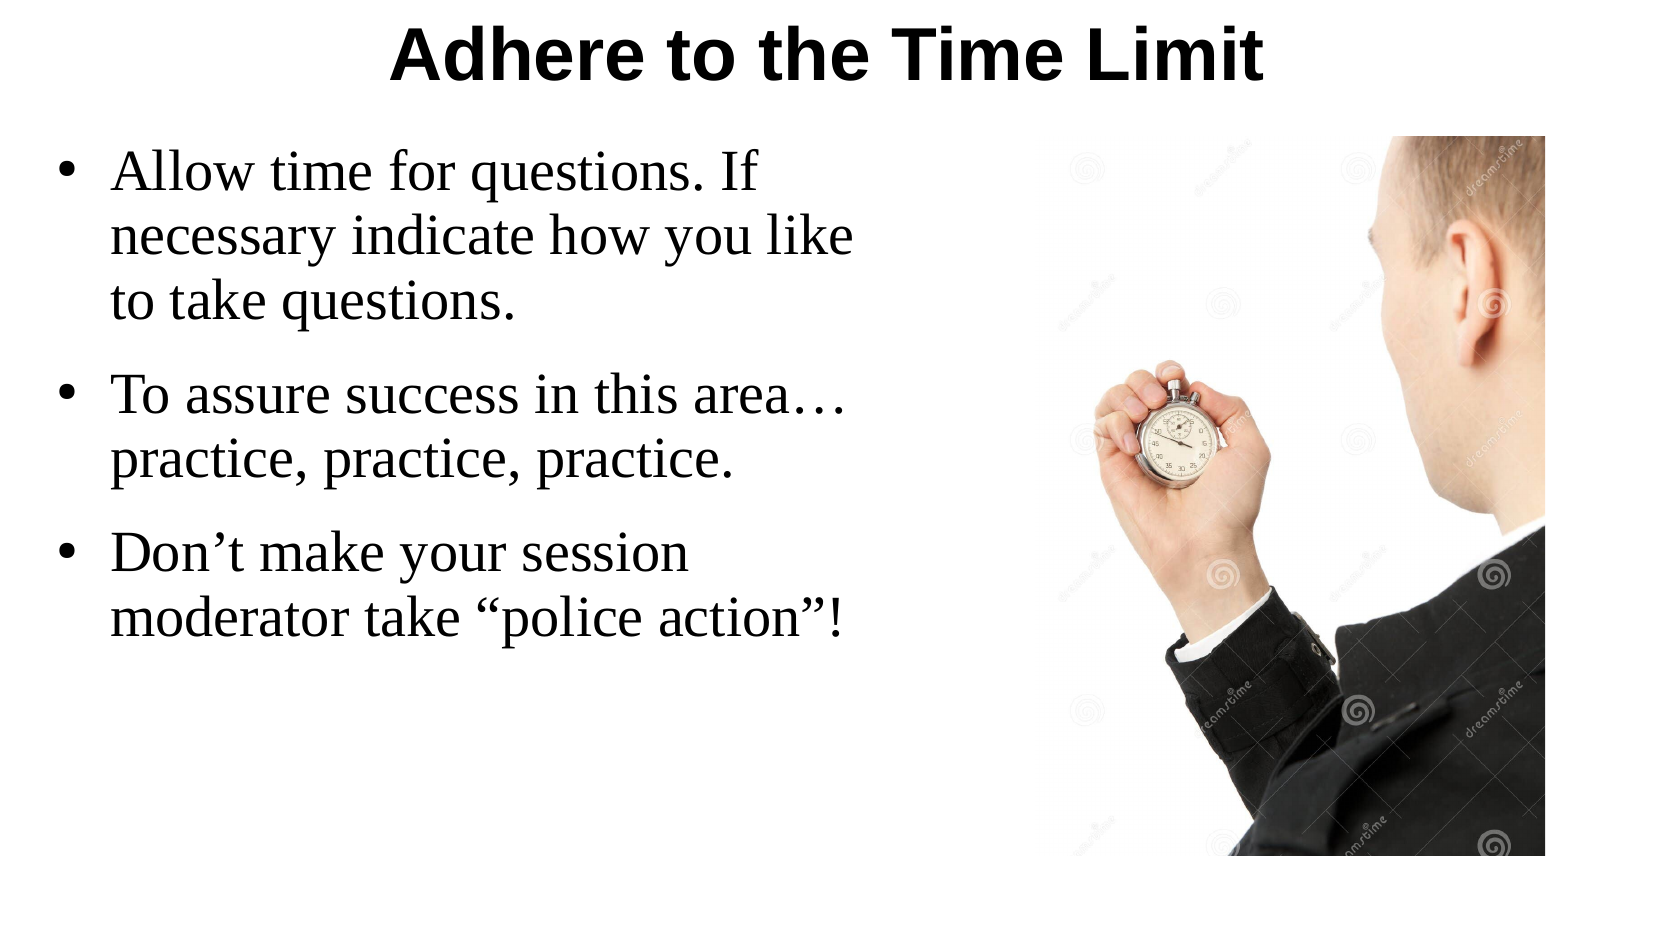

# Adhere to the Time Limit
Allow time for questions. If necessary indicate how you like to take questions.
To assure success in this area…practice, practice, practice.
Don’t make your session moderator take “police action”!